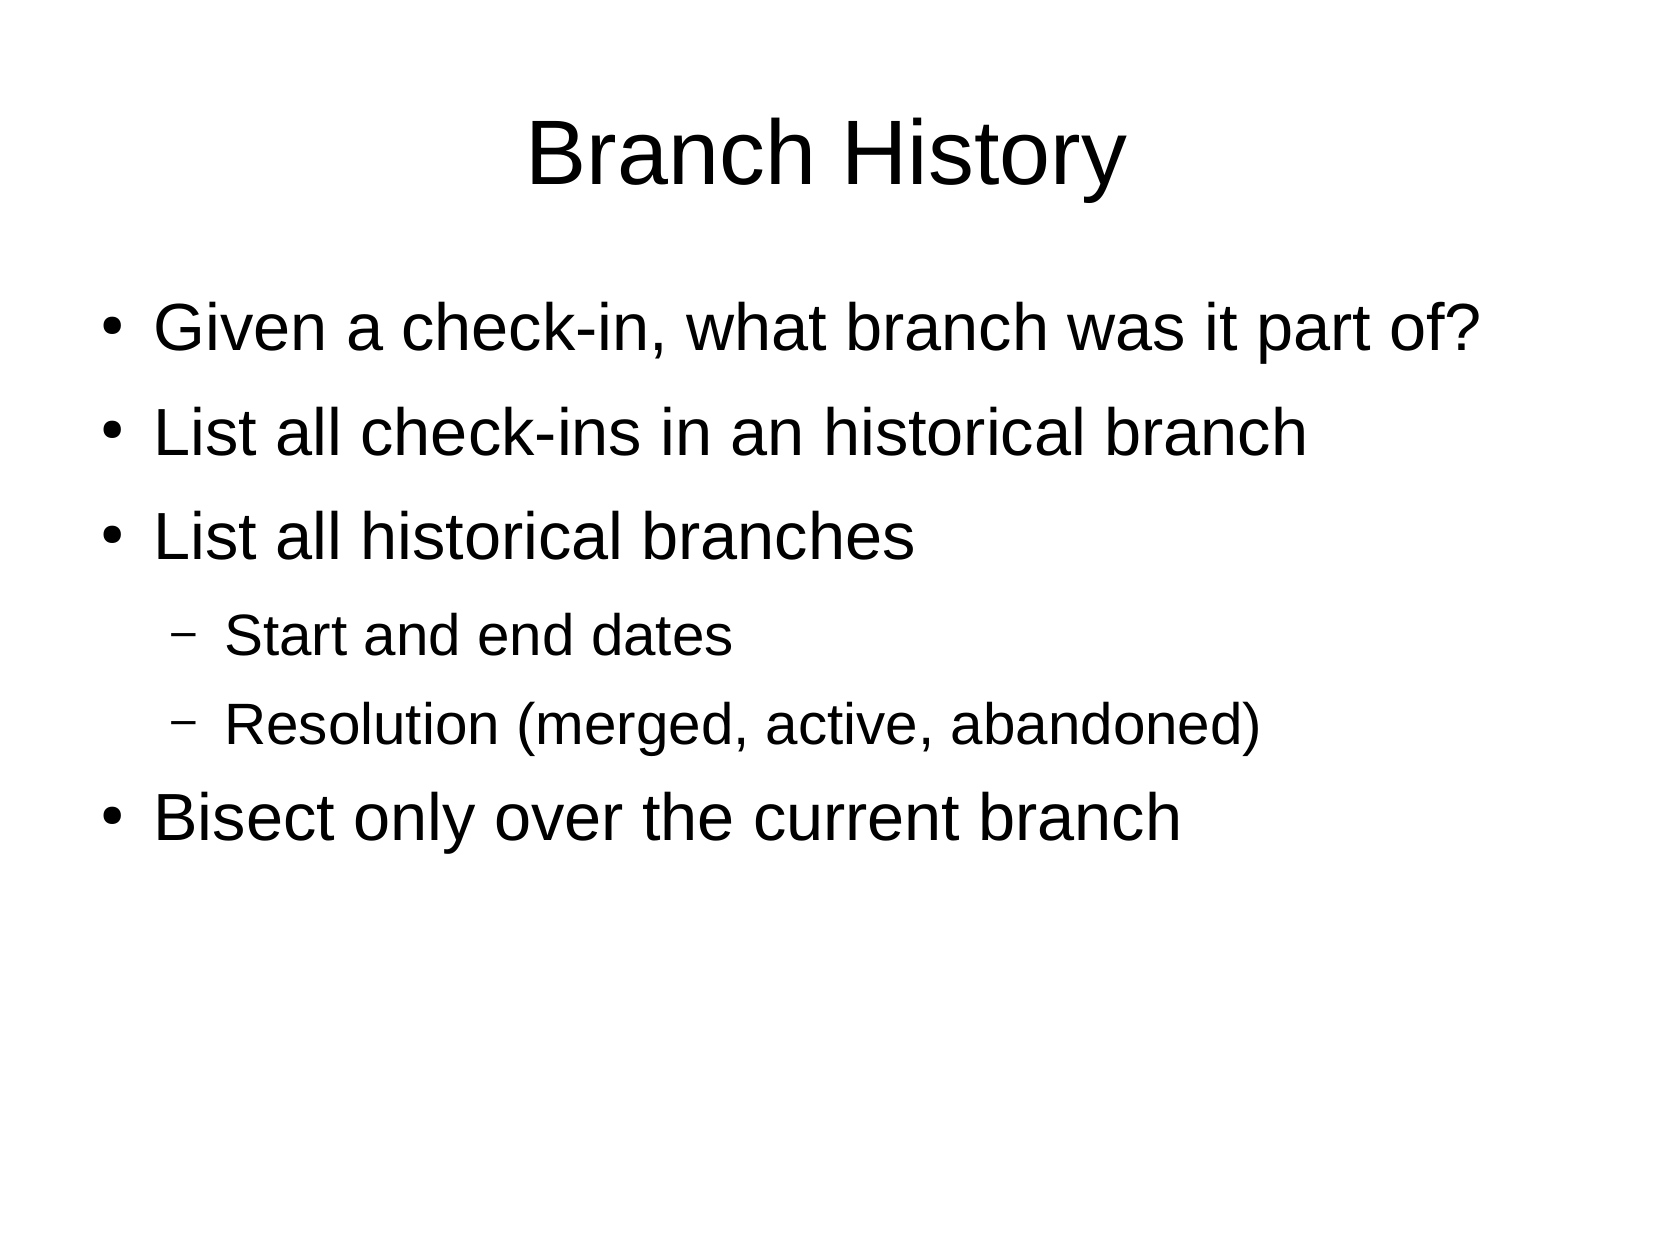

# Branch History
Given a check-in, what branch was it part of?
List all check-ins in an historical branch
List all historical branches
Start and end dates
Resolution (merged, active, abandoned)
Bisect only over the current branch